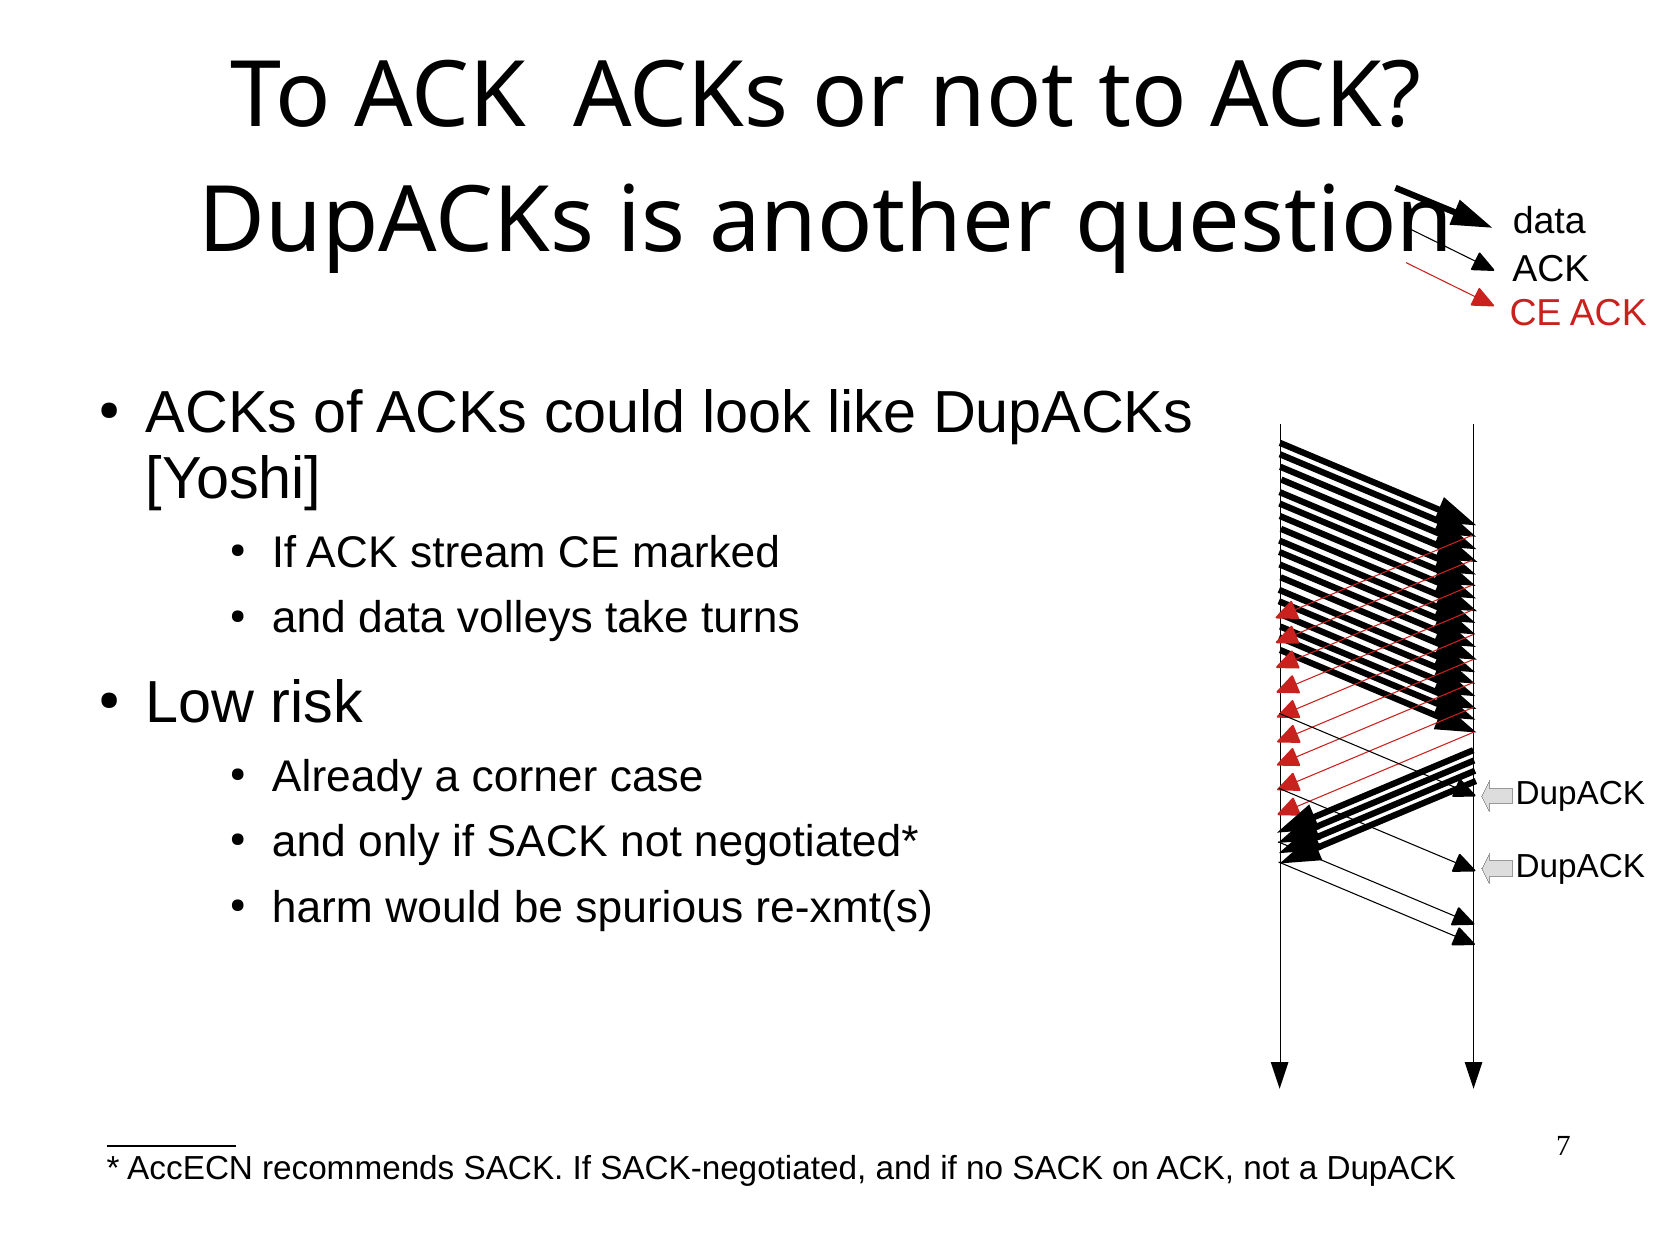

# To ACK ACKs or not to ACK? DupACKs is another question
data
ACK
CE ACK
ACKs of ACKs could look like DupACKs
[Yoshi]
If ACK stream CE marked
and data volleys take turns
Low risk
Already a corner case
and only if SACK not negotiated*
harm would be spurious re-xmt(s)
DupACK
DupACK
* AccECN recommends SACK. If SACK-negotiated, and if no SACK on ACK, not a DupACK
7